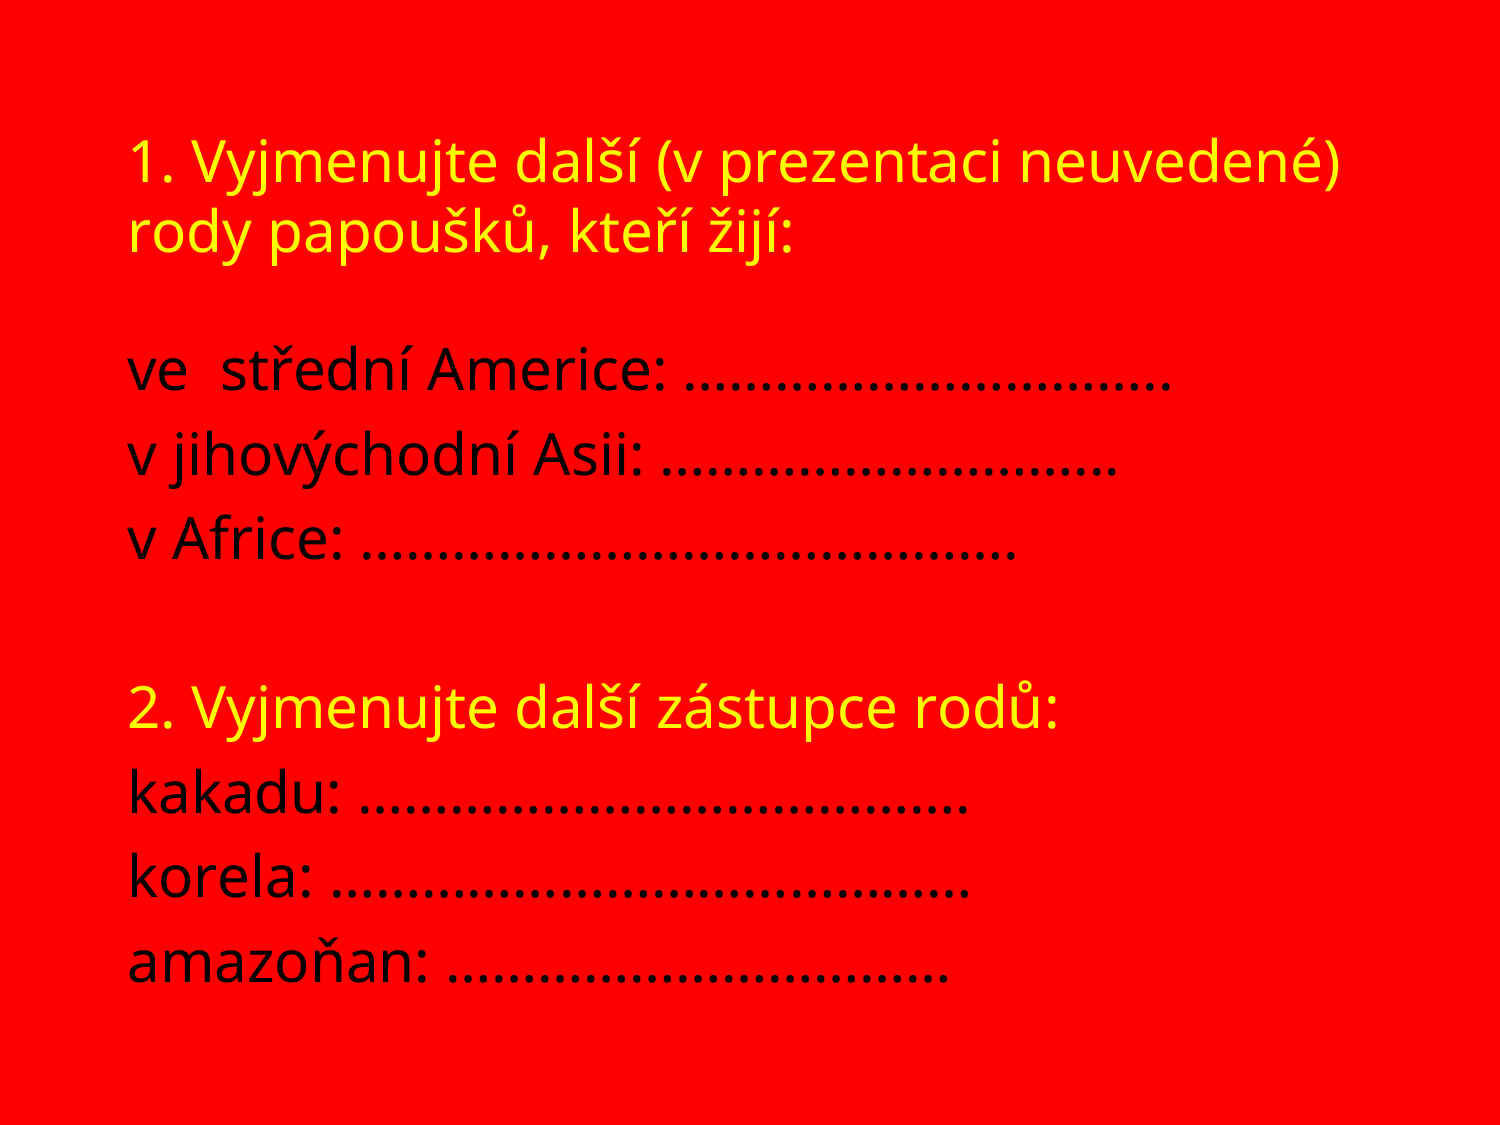

1. Vyjmenujte další (v prezentaci neuvedené) rody papoušků, kteří žijí:
# ve střední Americe: …………………………..
v jihovýchodní Asii: ………………………...
v Africe: …………………………………….
2. Vyjmenujte další zástupce rodů:
kakadu: ………………………………….
korela: ……………………………………
amazoňan: ……………………………